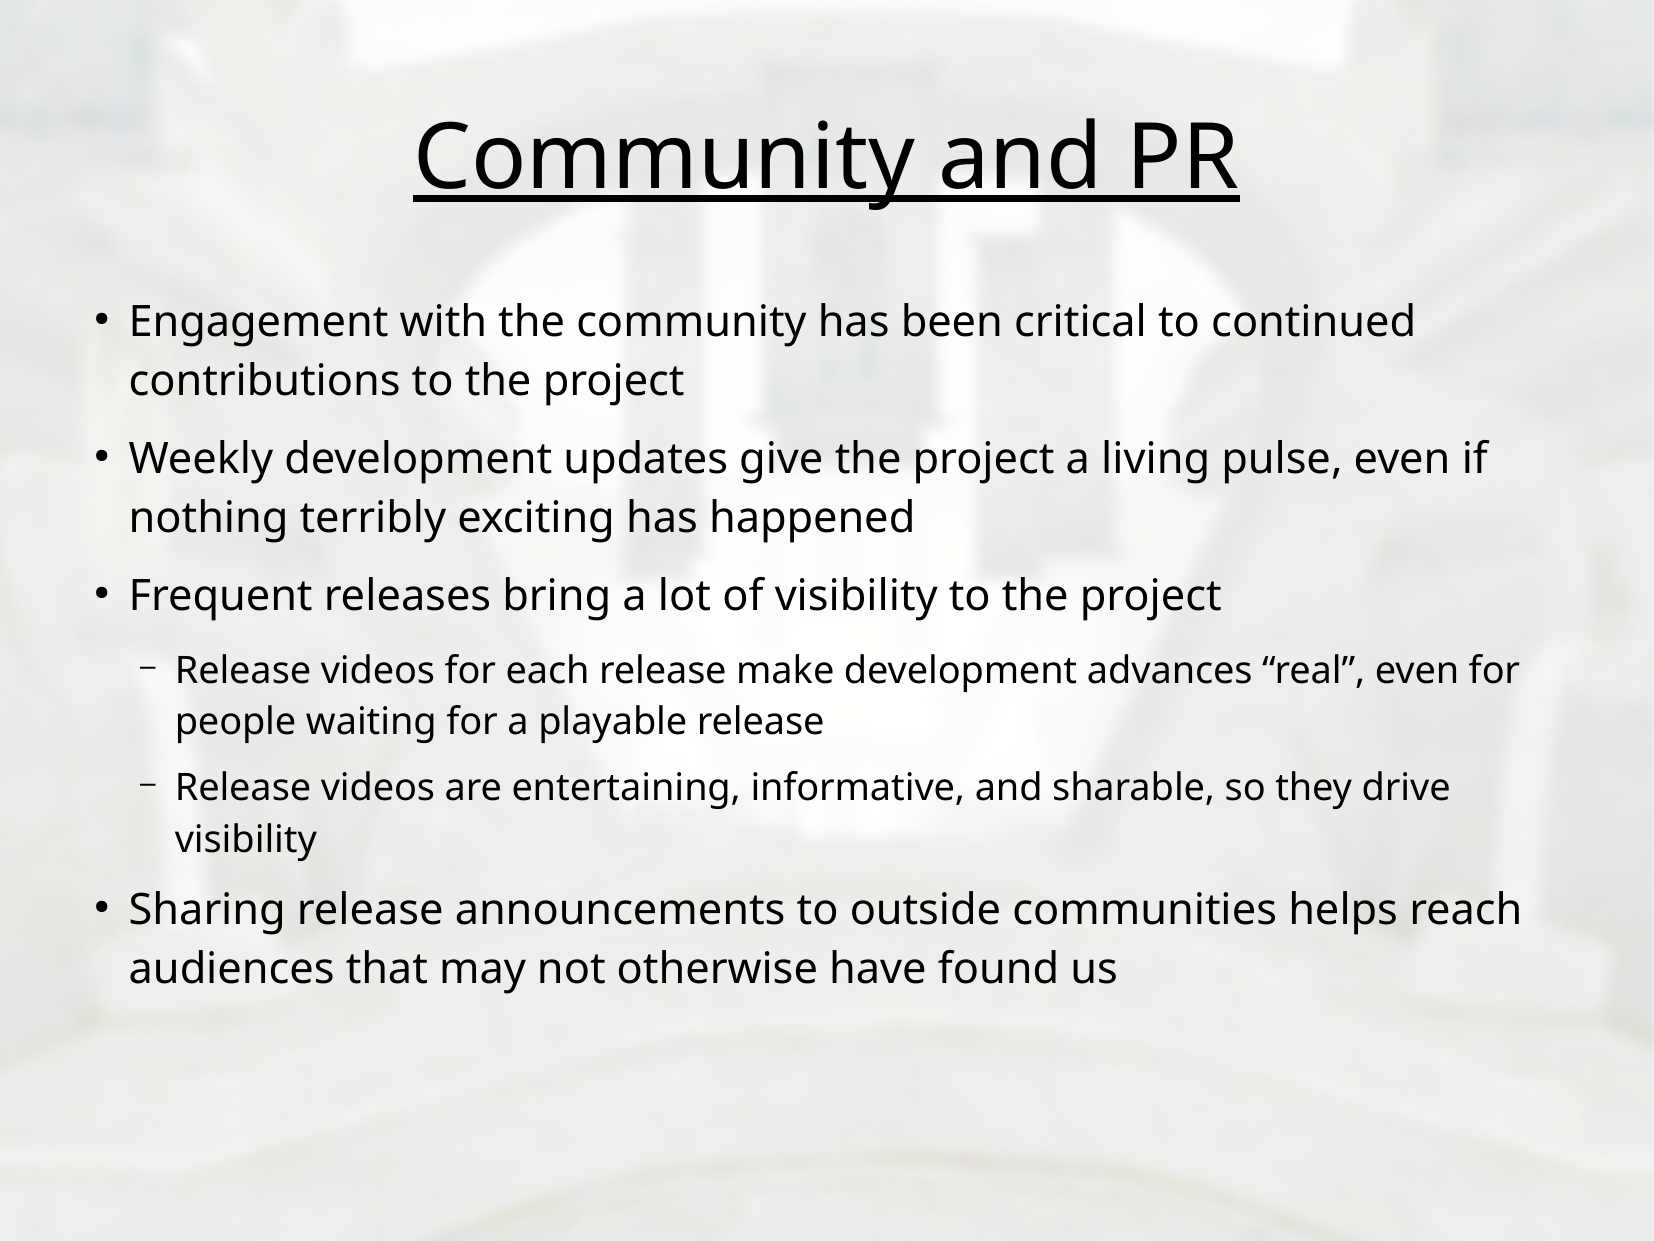

# Community and PR
Engagement with the community has been critical to continued contributions to the project
Weekly development updates give the project a living pulse, even if nothing terribly exciting has happened
Frequent releases bring a lot of visibility to the project
Release videos for each release make development advances “real”, even for people waiting for a playable release
Release videos are entertaining, informative, and sharable, so they drive visibility
Sharing release announcements to outside communities helps reach audiences that may not otherwise have found us